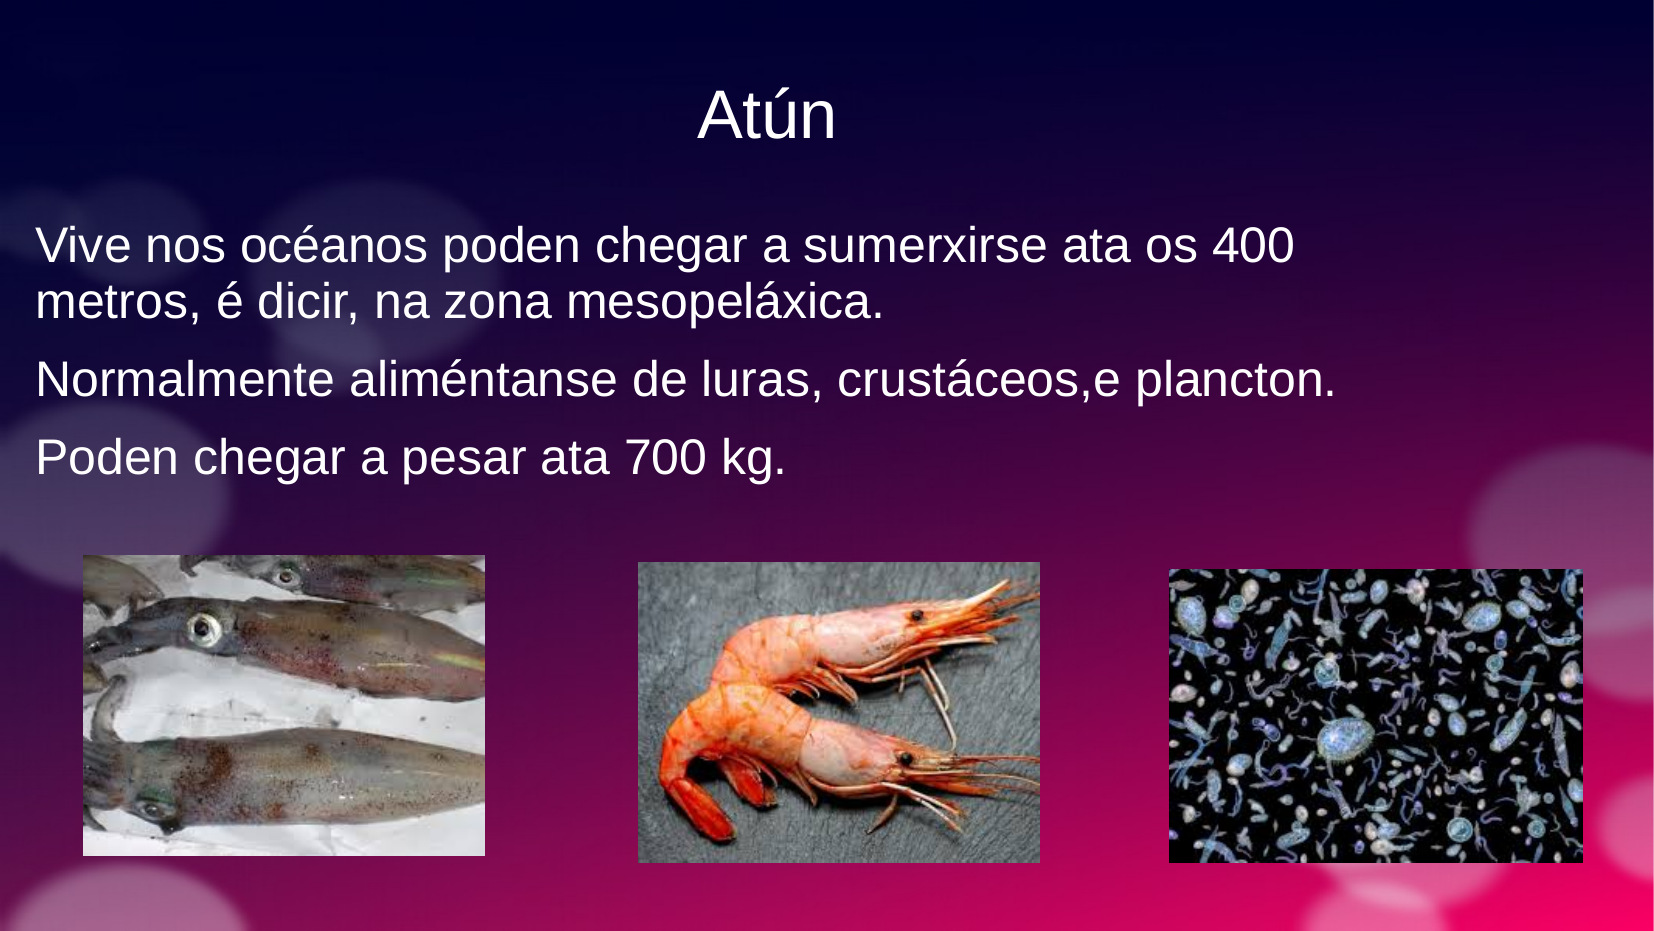

# Atún
Vive nos océanos poden chegar a sumerxirse ata os 400 metros, é dicir, na zona mesopeláxica.
Normalmente aliméntanse de luras, crustáceos,e plancton.
Poden chegar a pesar ata 700 kg.